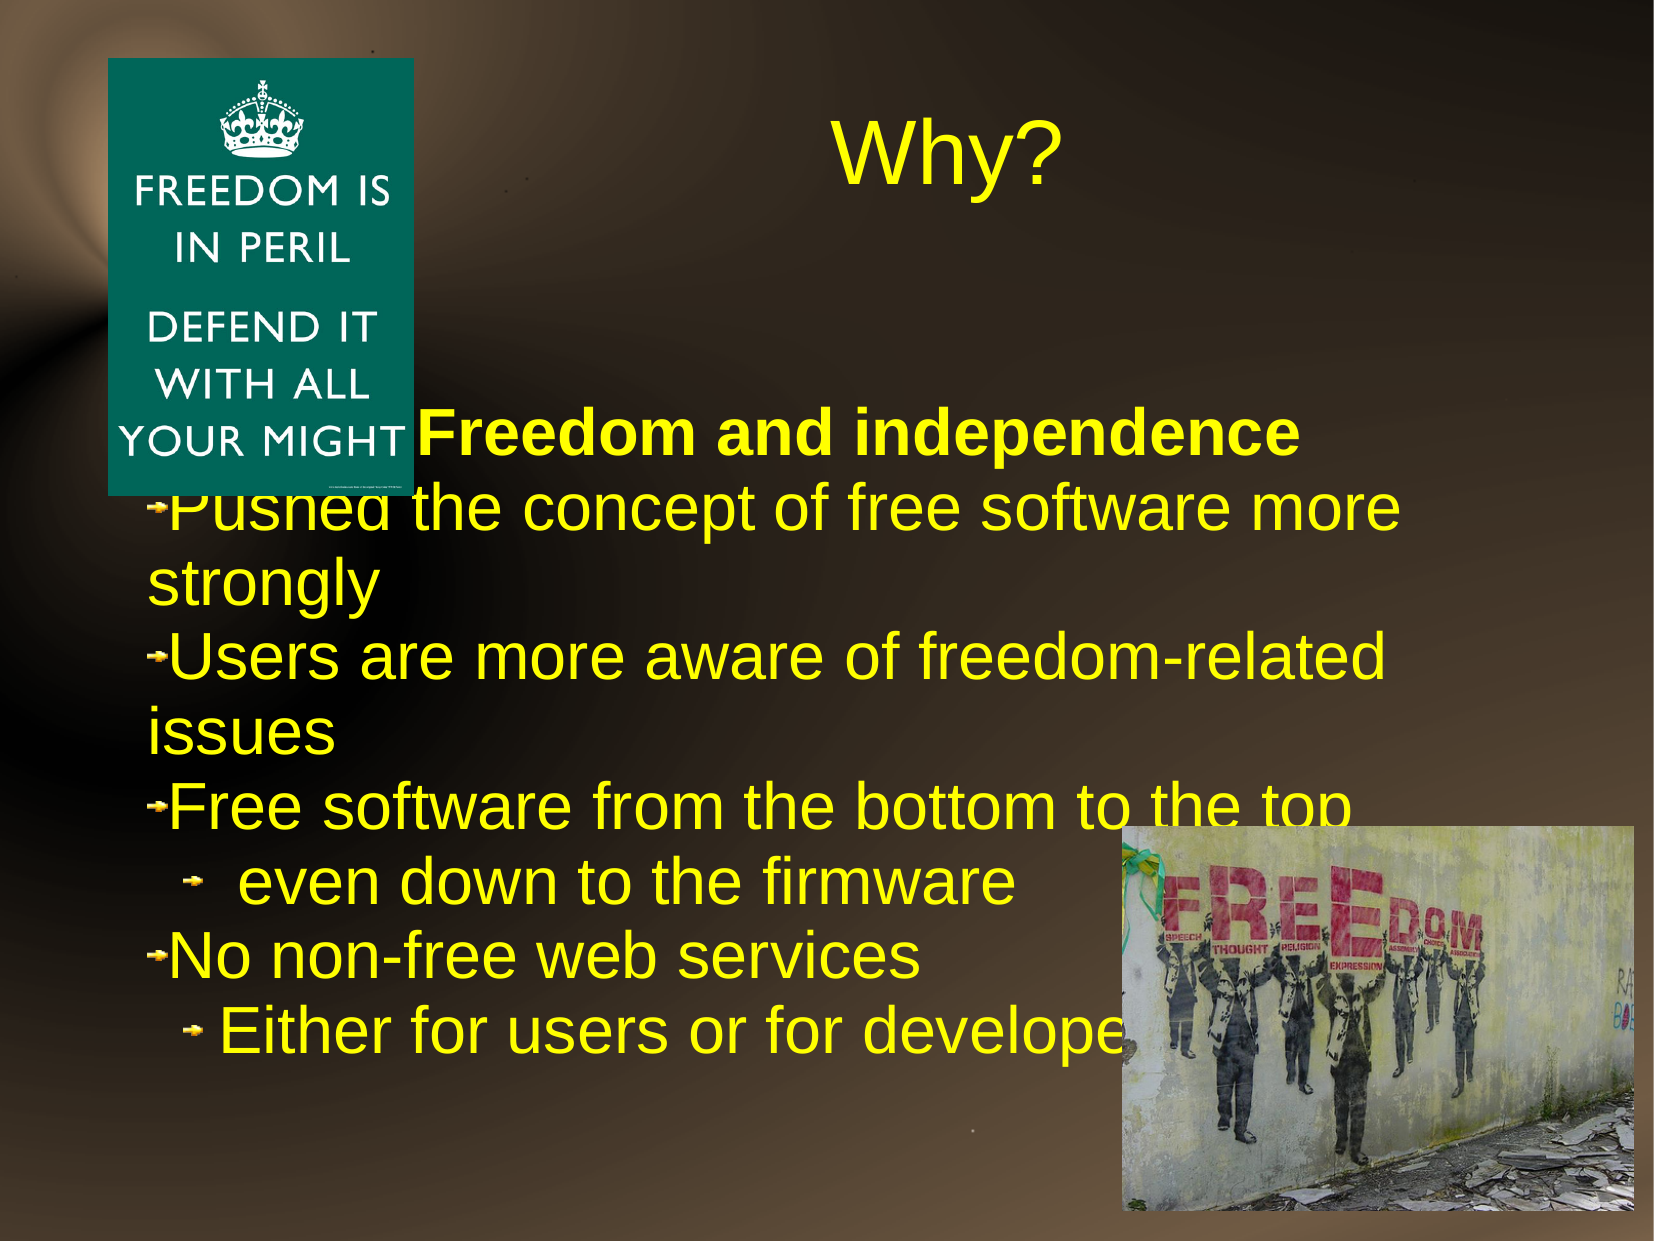

# Why?
Freedom and independence
Pushed the concept of free software more strongly
Users are more aware of freedom-related issues
Free software from the bottom to the top
 even down to the firmware
No non-free web services
Either for users or for developers